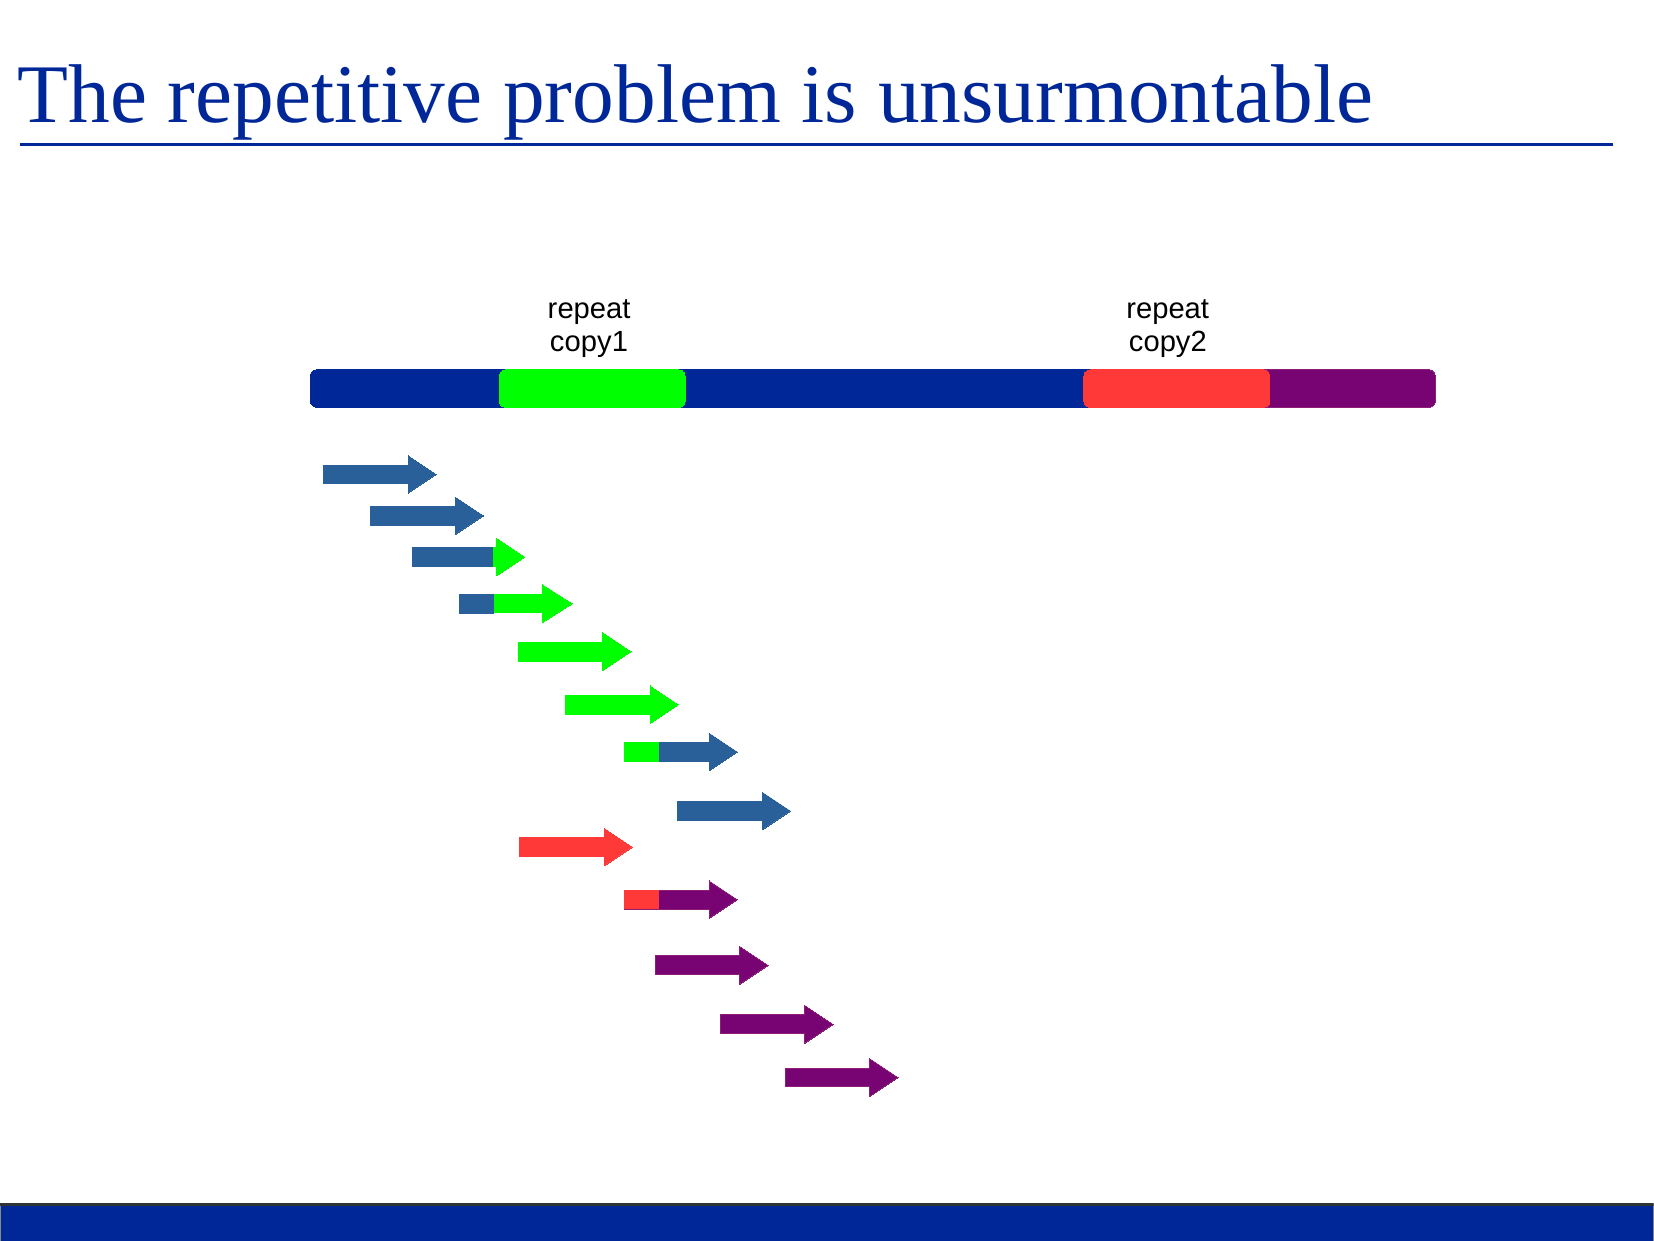

# The repetitive problem is unsurmontable
repeat
copy1
repeat
copy2